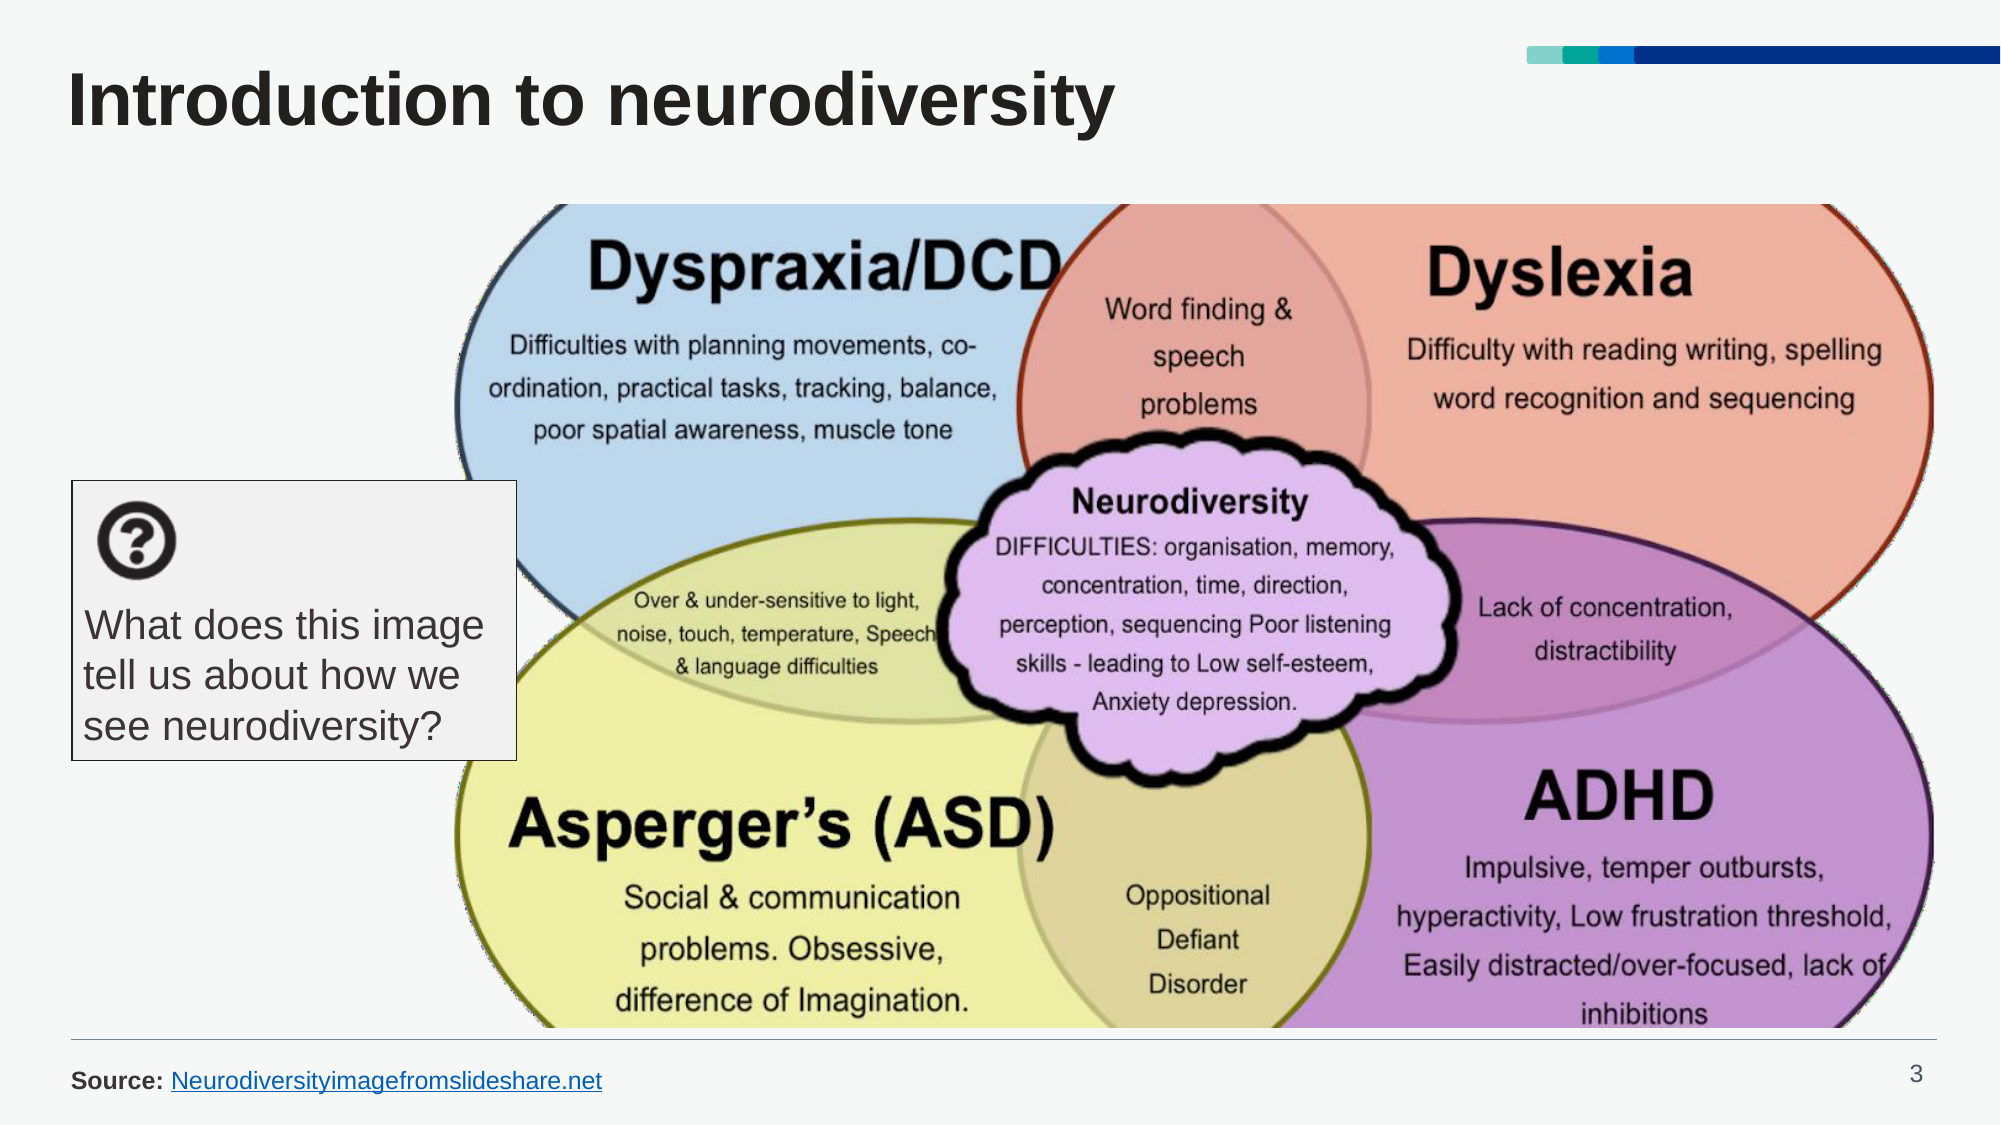

# Introduction to neurodiversity
What does this image tell us about how we see neurodiversity?
Source: Neurodiversityimagefromslideshare.net